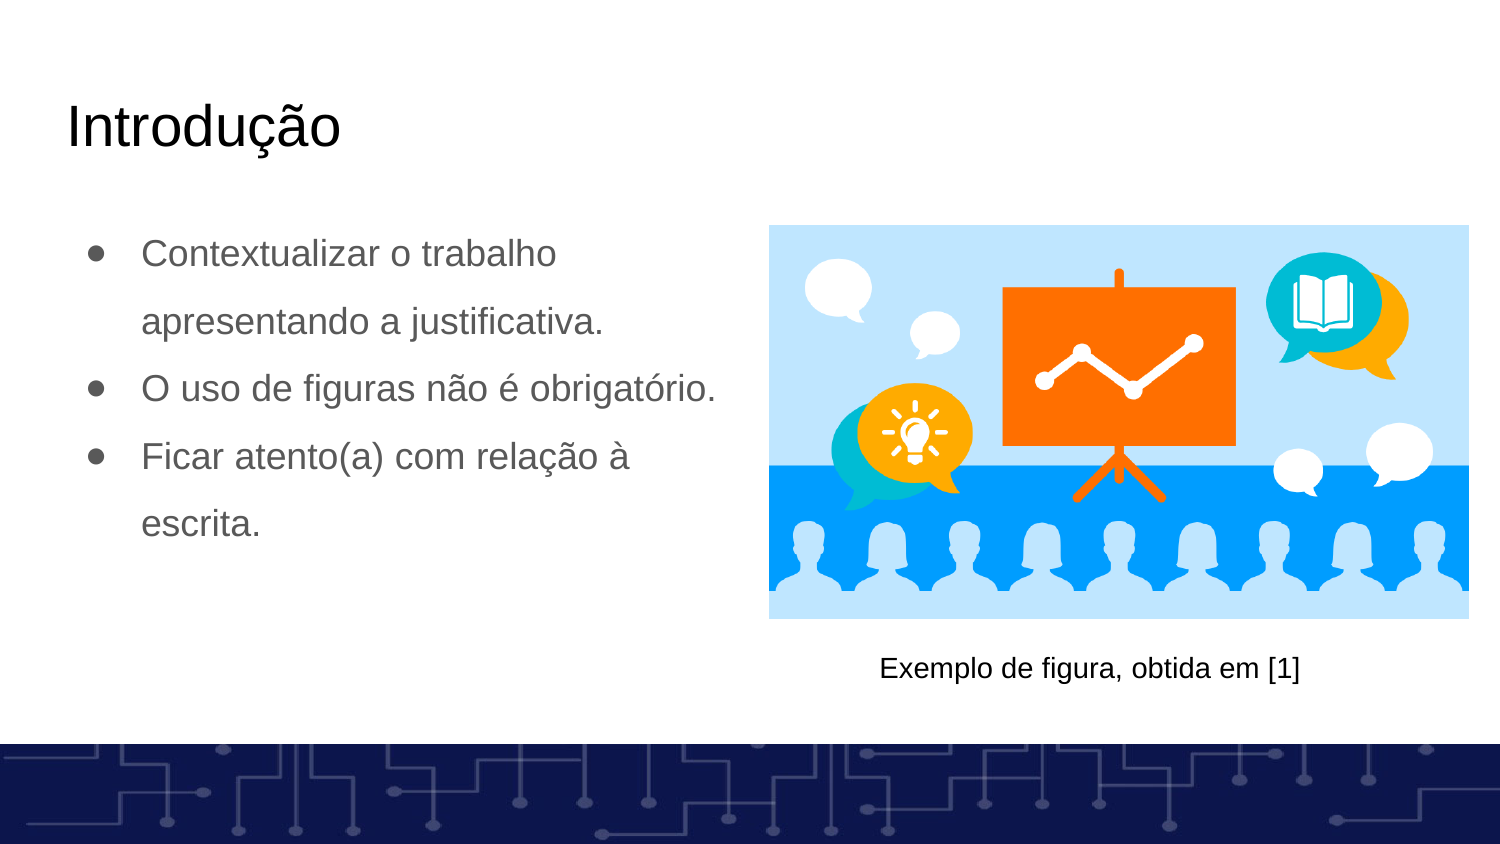

# Introdução
Contextualizar o trabalho apresentando a justificativa.
O uso de figuras não é obrigatório.
Ficar atento(a) com relação à escrita.
Exemplo de figura, obtida em [1]